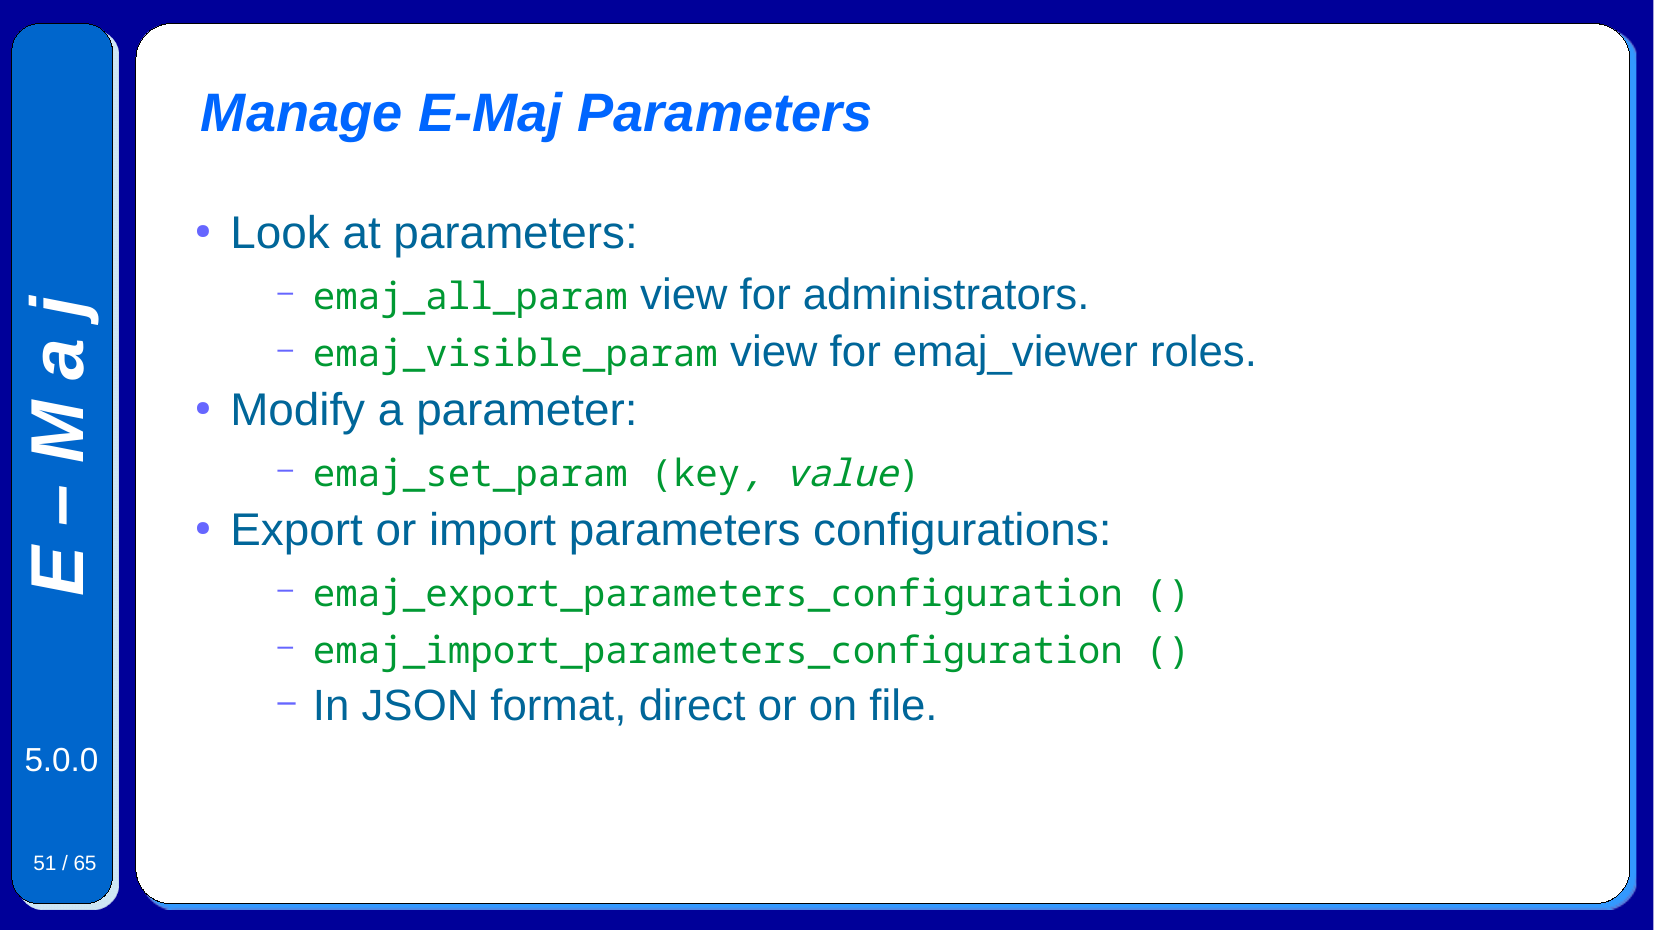

# Manage E-Maj Parameters
Look at parameters:
emaj_all_param view for administrators.
emaj_visible_param view for emaj_viewer roles.
Modify a parameter:
emaj_set_param (key, value)
Export or import parameters configurations:
emaj_export_parameters_configuration ()
emaj_import_parameters_configuration ()
In JSON format, direct or on file.